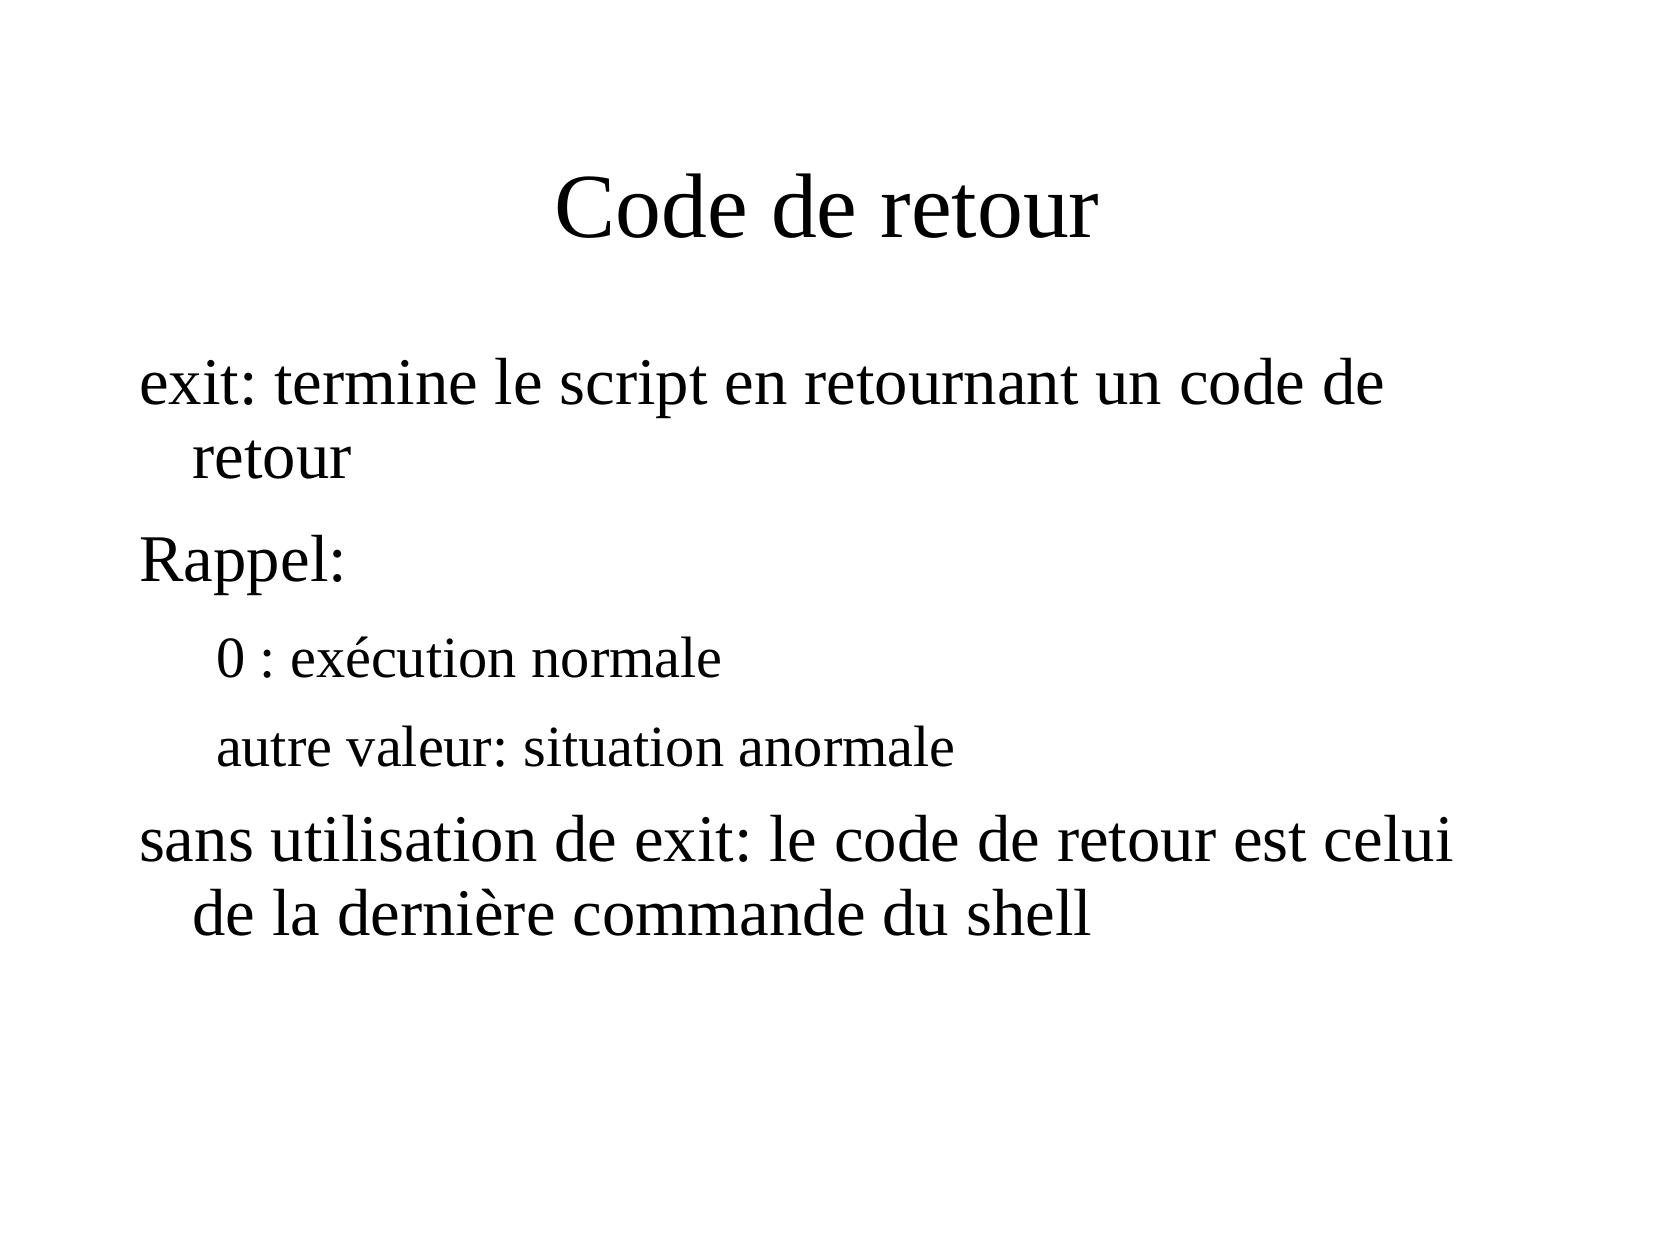

# Code de retour
exit: termine le script en retournant un code de retour
Rappel:
0 : exécution normale
autre valeur: situation anormale
sans utilisation de exit: le code de retour est celui de la dernière commande du shell